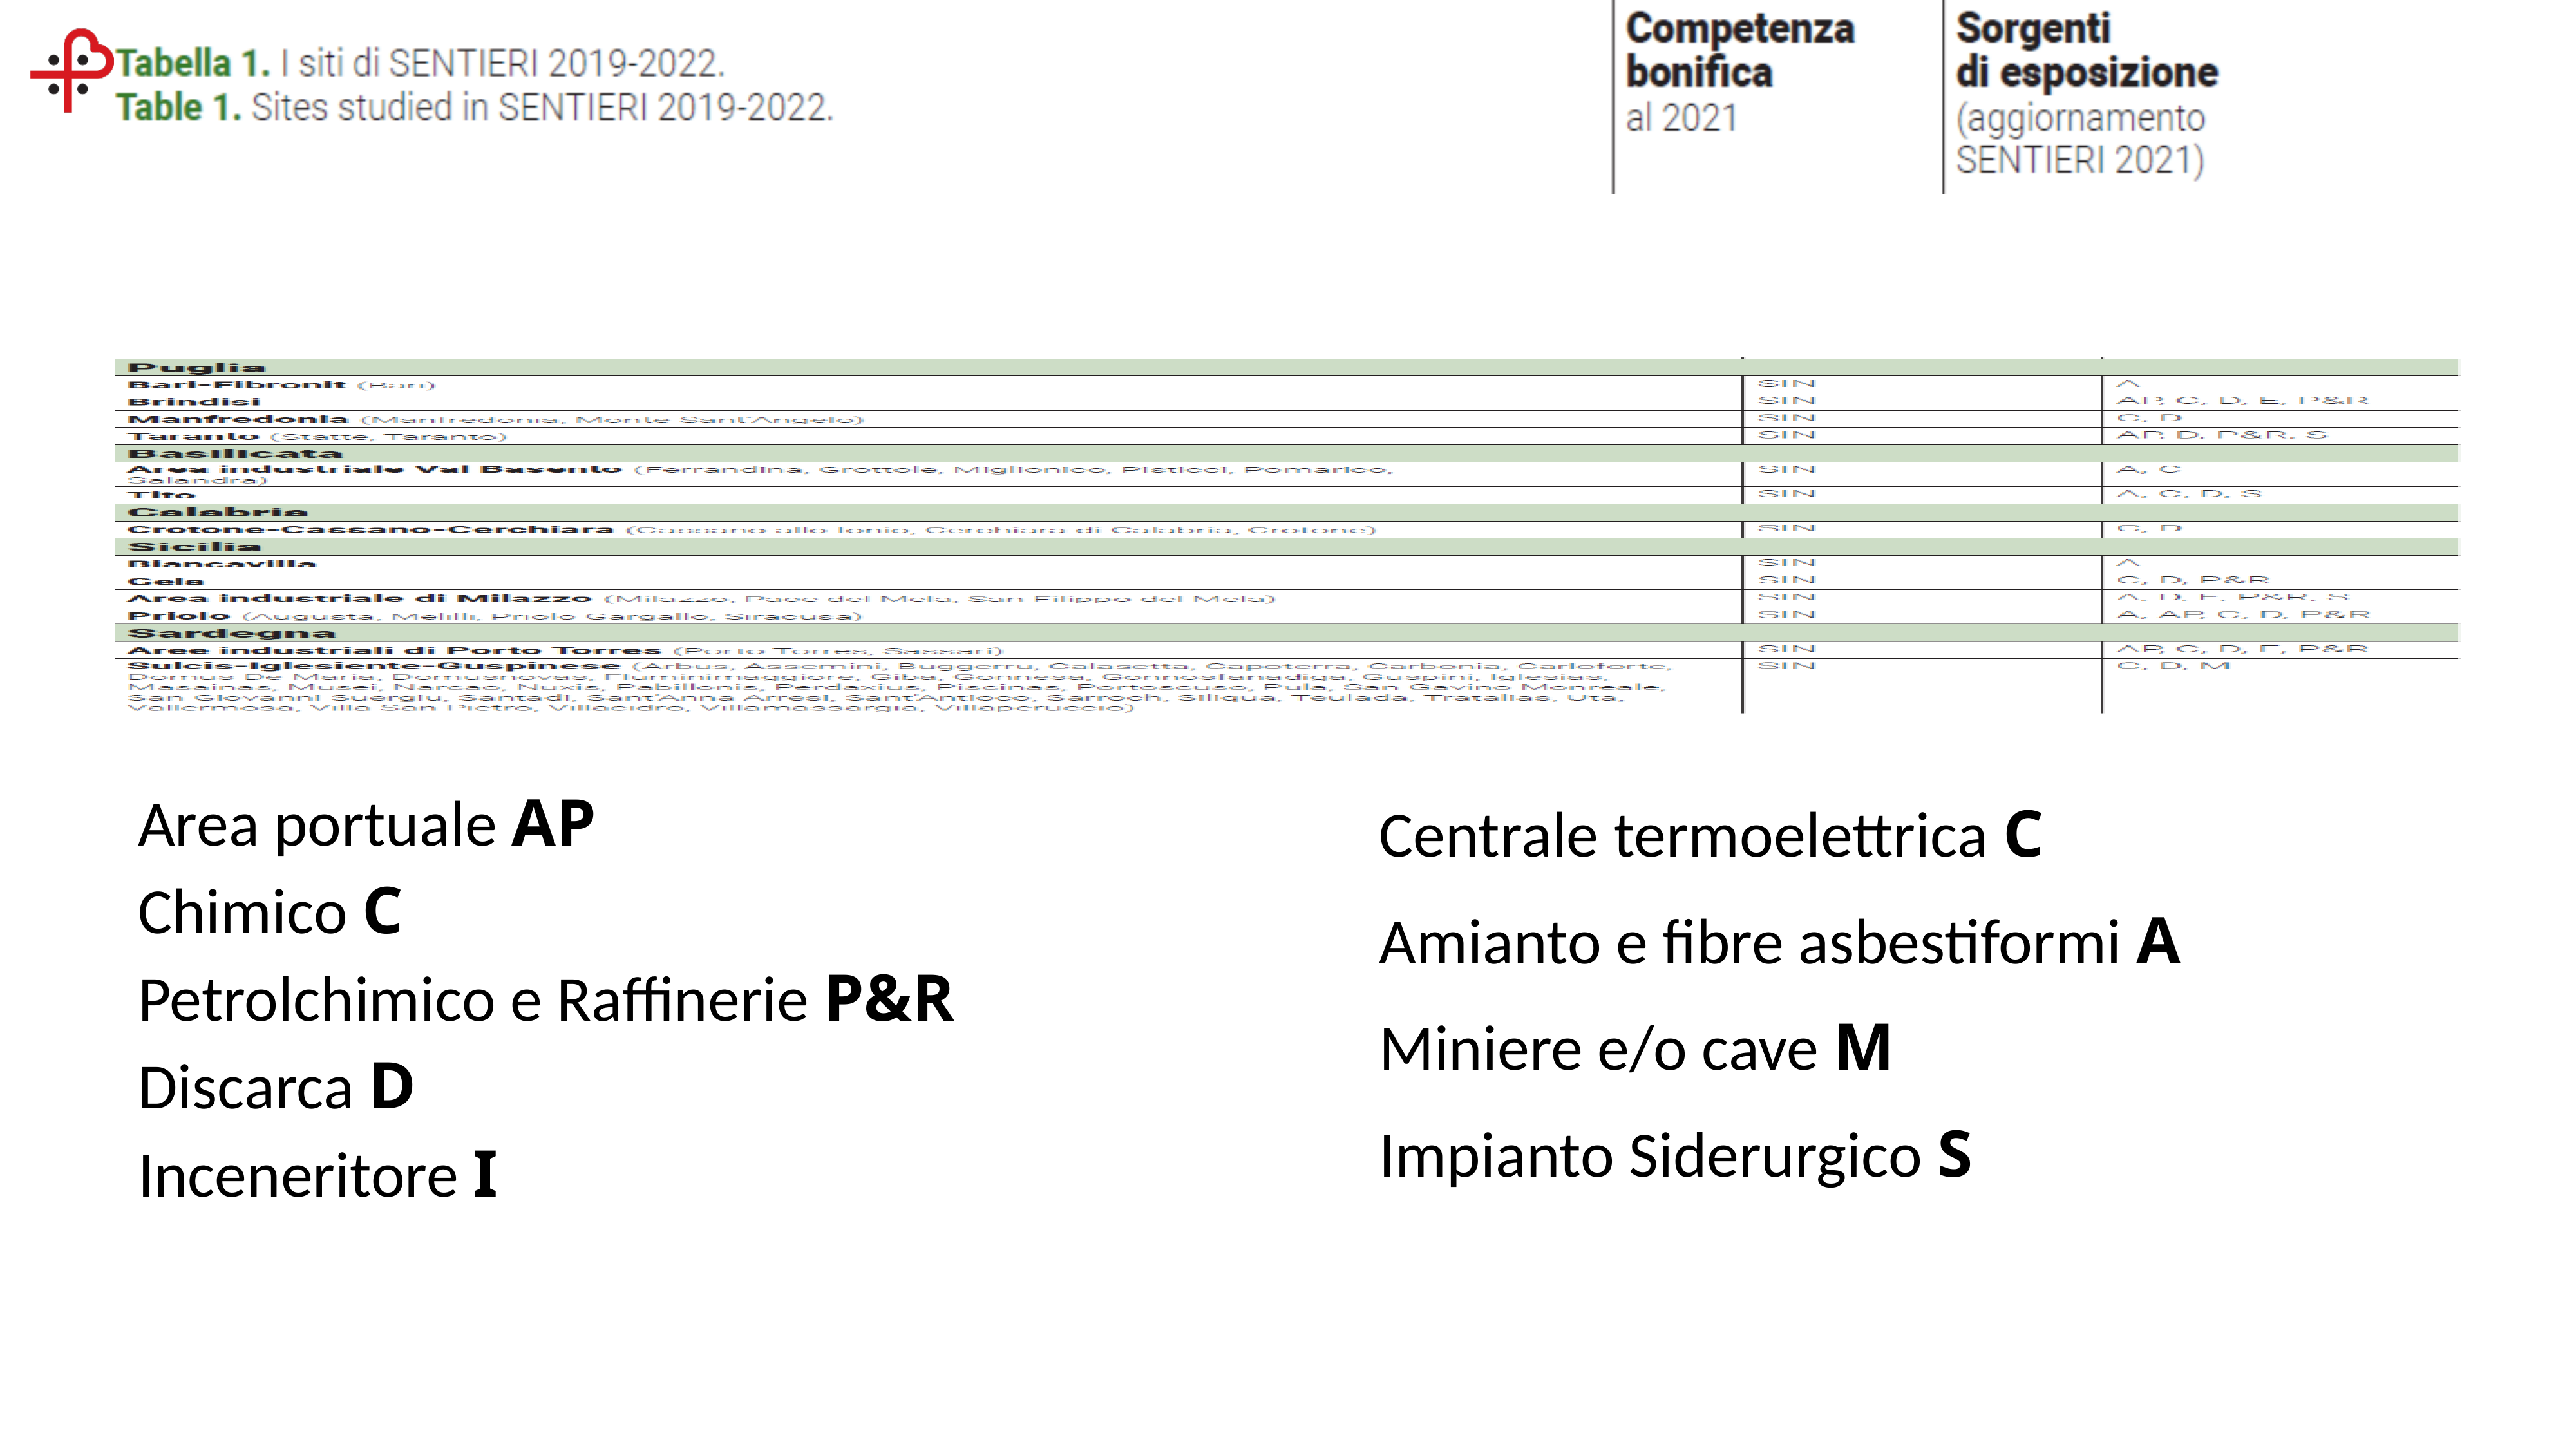

Area portuale AP
Chimico C
Petrolchimico e Raffinerie P&R
Discarca D
Inceneritore I
Centrale termoelettrica C
Amianto e fibre asbestiformi A
Miniere e/o cave M
Impianto Siderurgico S